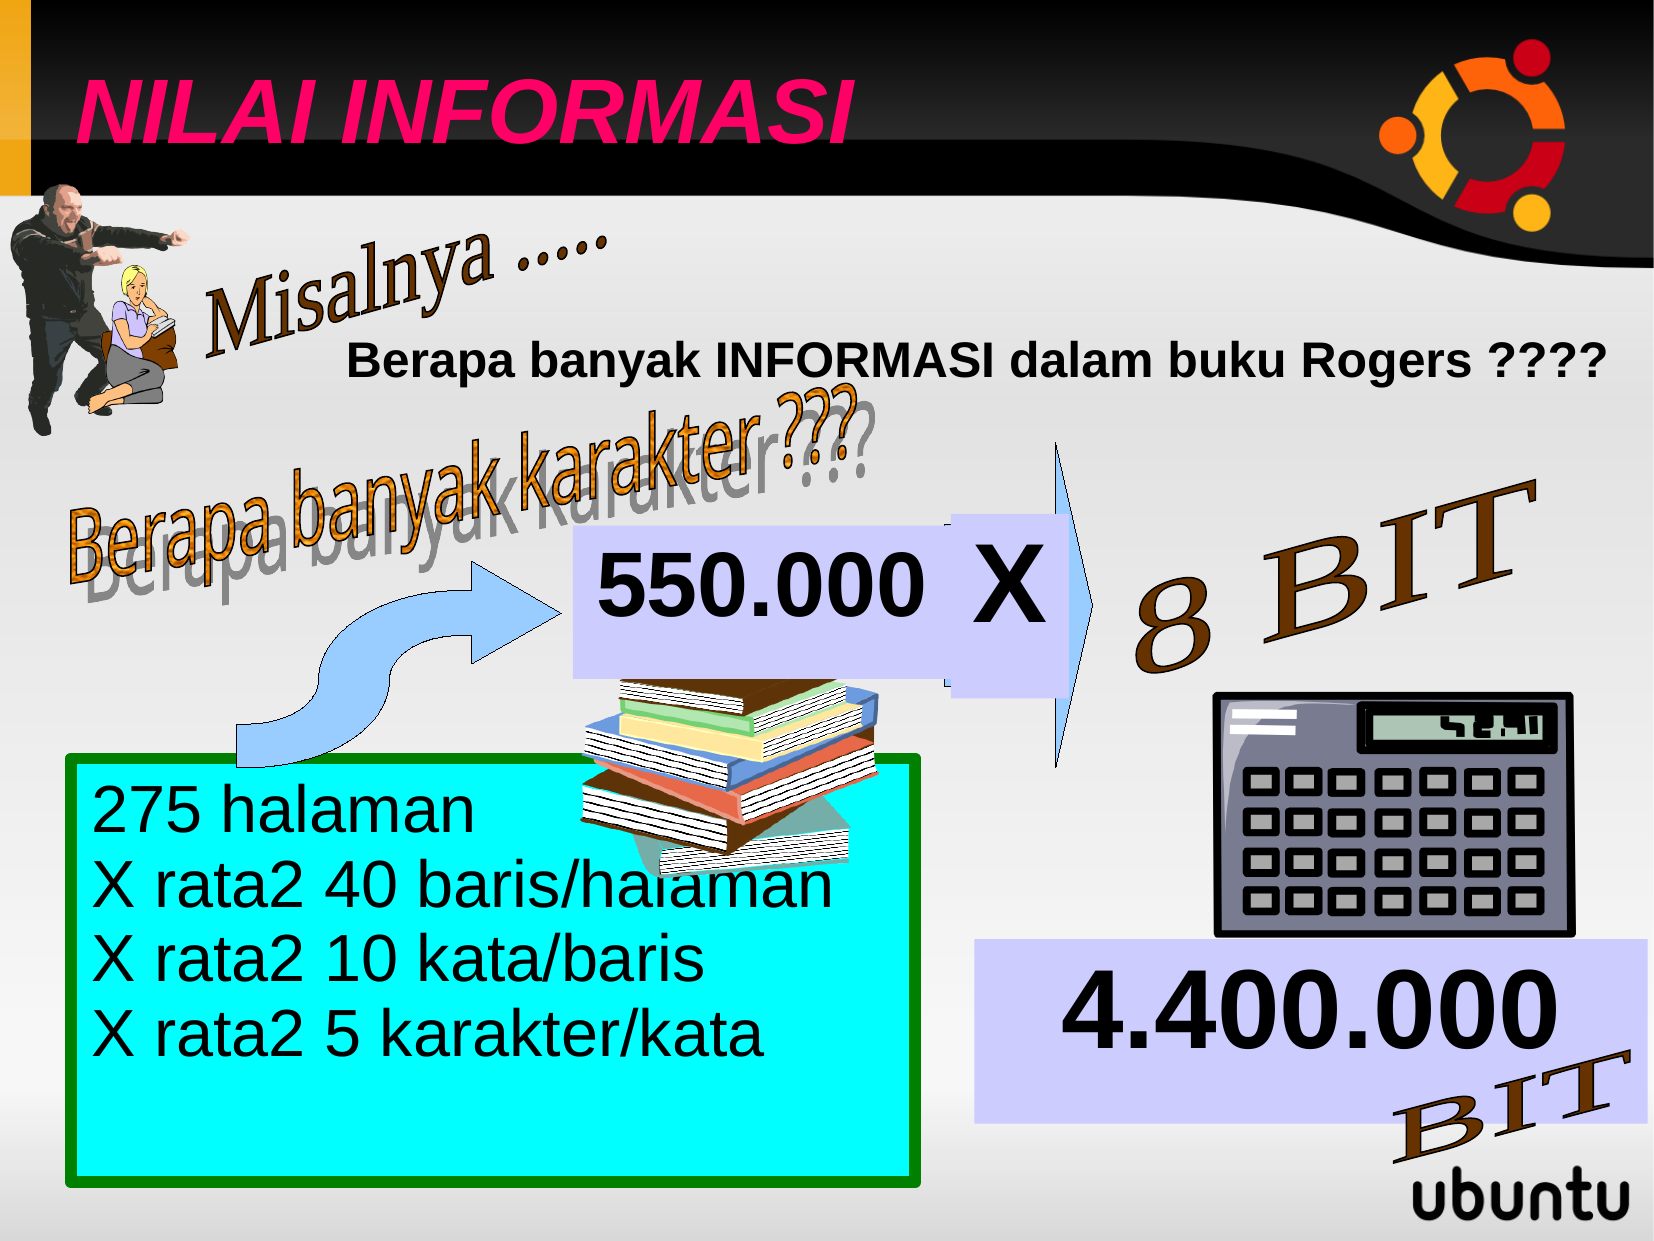

# NILAI INFORMASI
Misalnya .....
Berapa banyak INFORMASI dalam buku Rogers ????
Berapa banyak karakter ???
8 BIT
X
550.000
275 halaman
X rata2 40 baris/halaman
X rata2 10 kata/baris
X rata2 5 karakter/kata
4.400.000
BIT